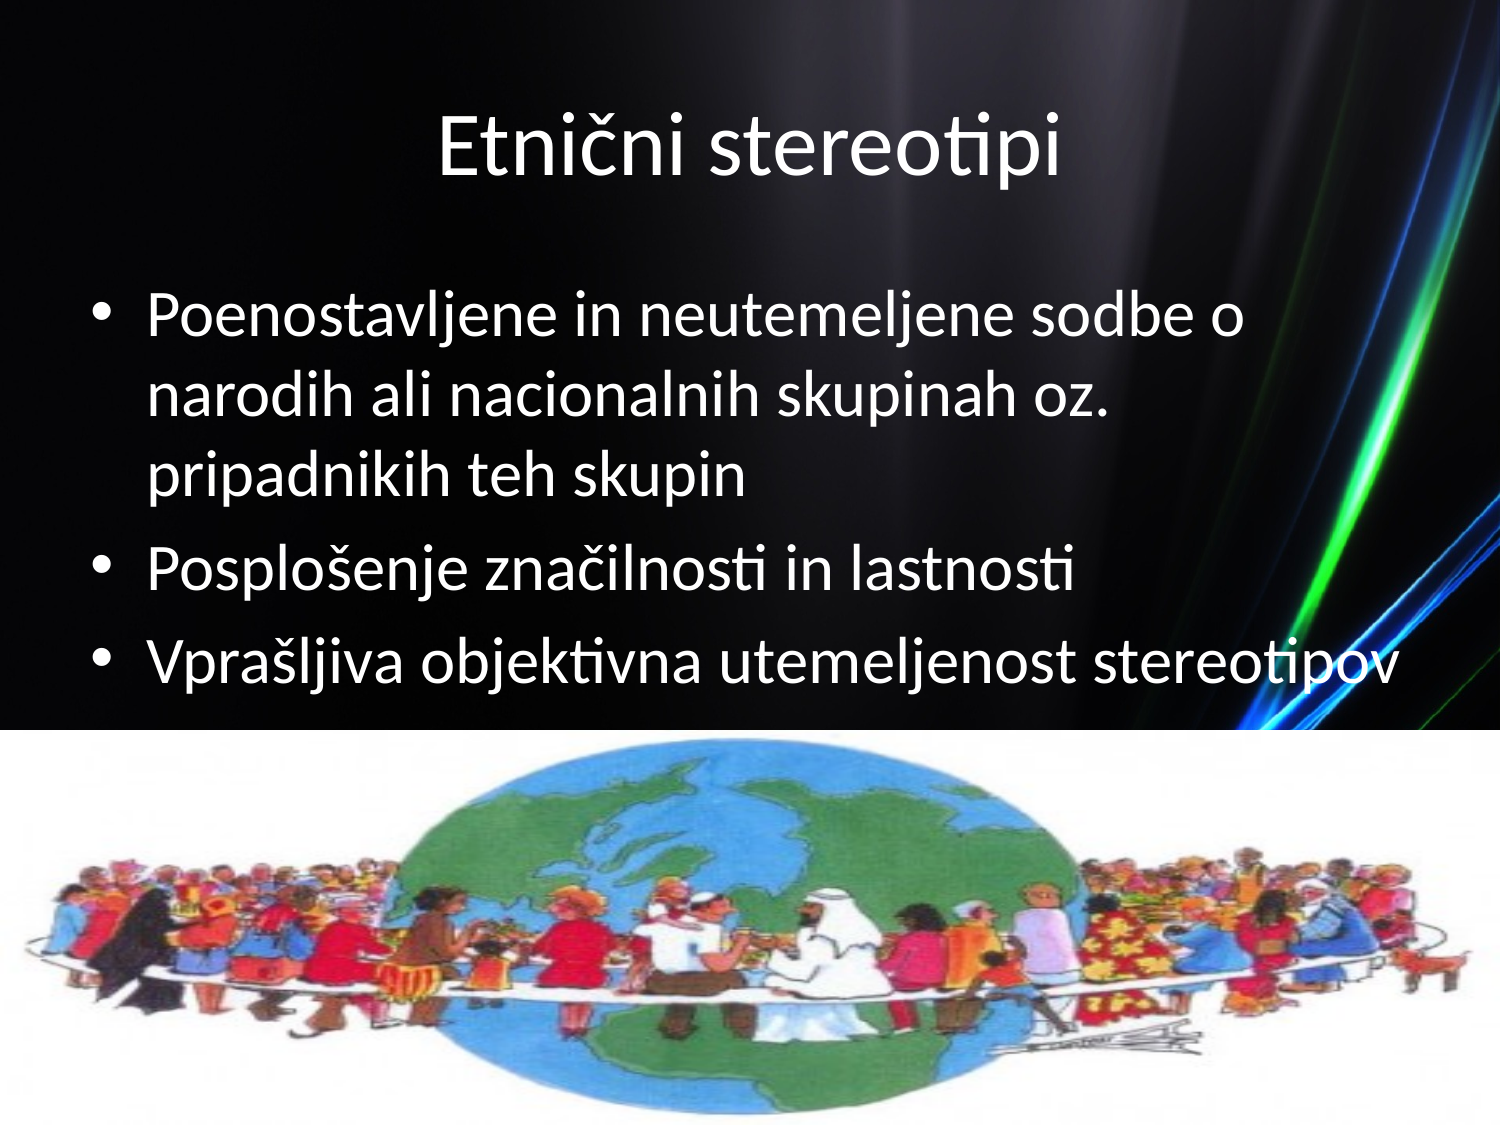

# Etnični stereotipi
Poenostavljene in neutemeljene sodbe o narodih ali nacionalnih skupinah oz. pripadnikih teh skupin
Posplošenje značilnosti in lastnosti
Vprašljiva objektivna utemeljenost stereotipov